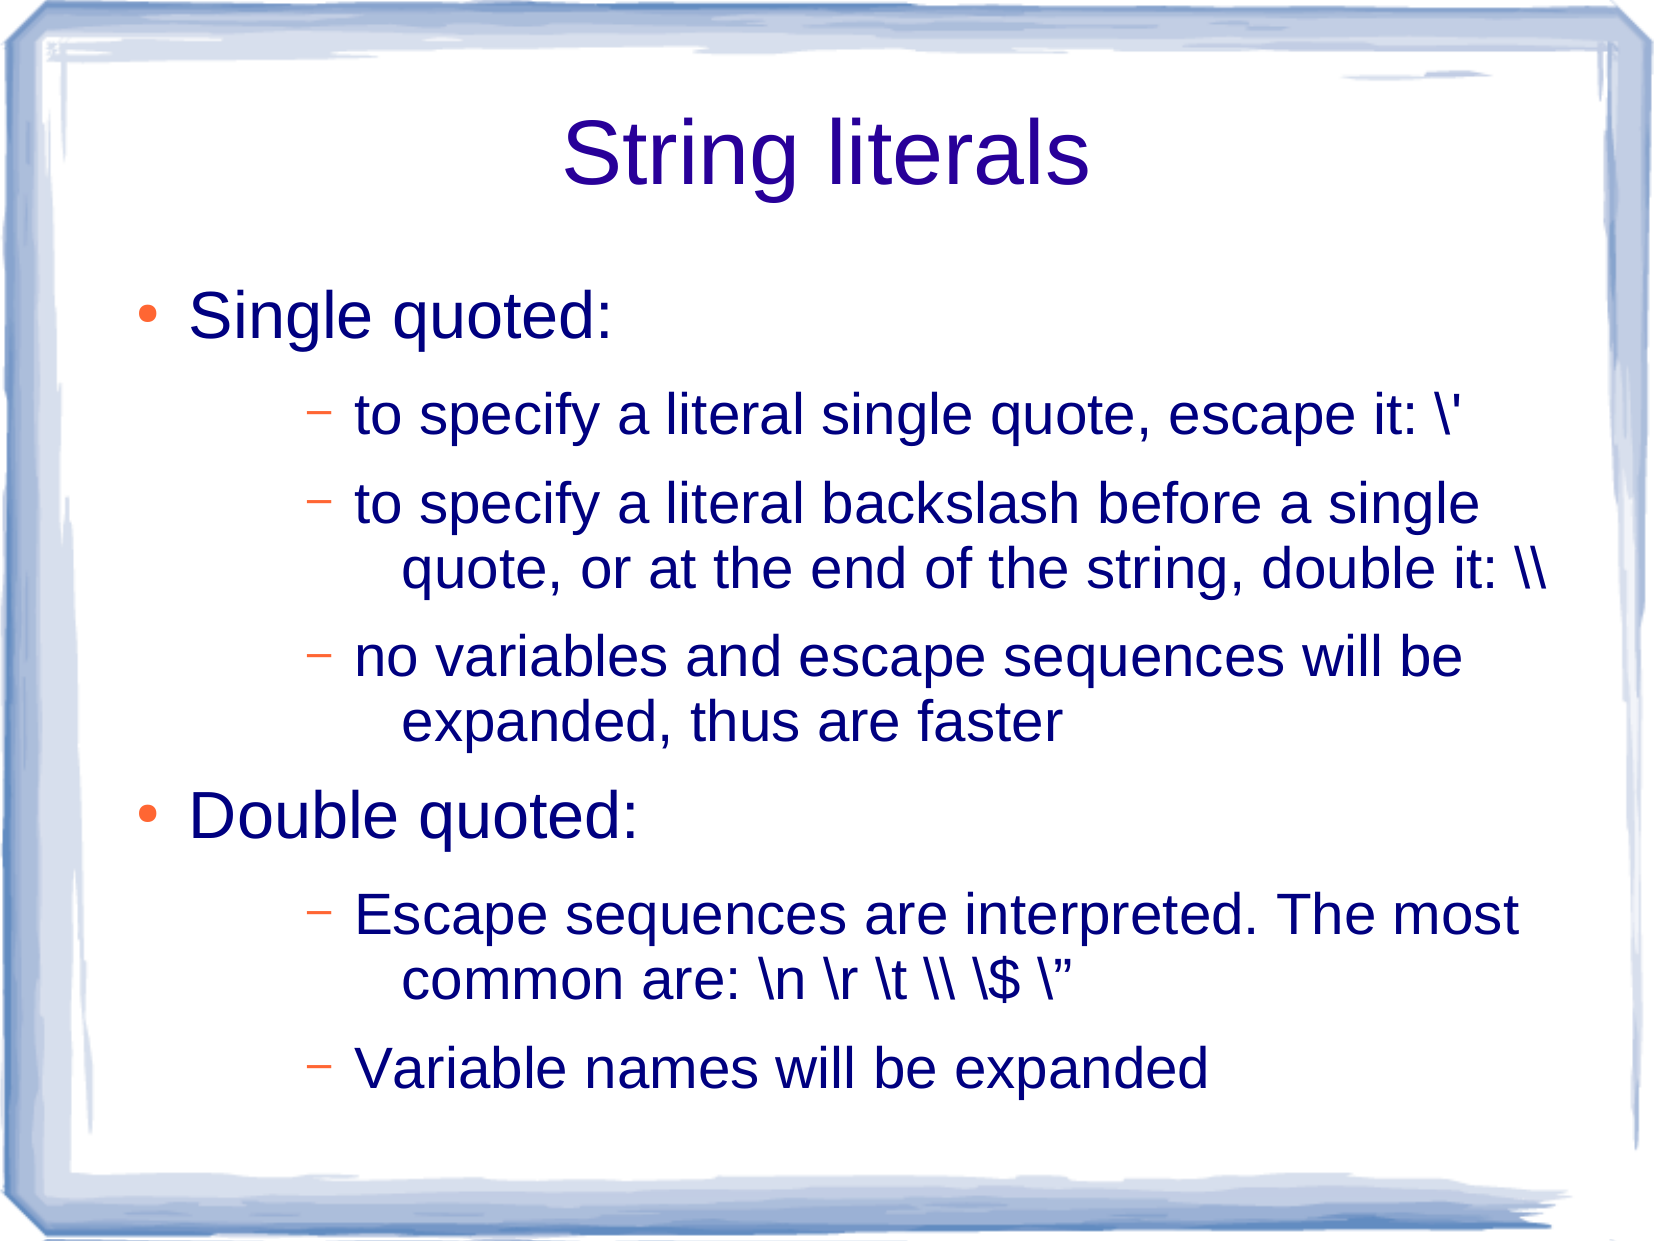

# String literals
Single quoted:
to specify a literal single quote, escape it: \'
to specify a literal backslash before a single quote, or at the end of the string, double it: \\
no variables and escape sequences will be expanded, thus are faster
Double quoted:
Escape sequences are interpreted. The most common are: \n \r \t \\ \$ \”
Variable names will be expanded